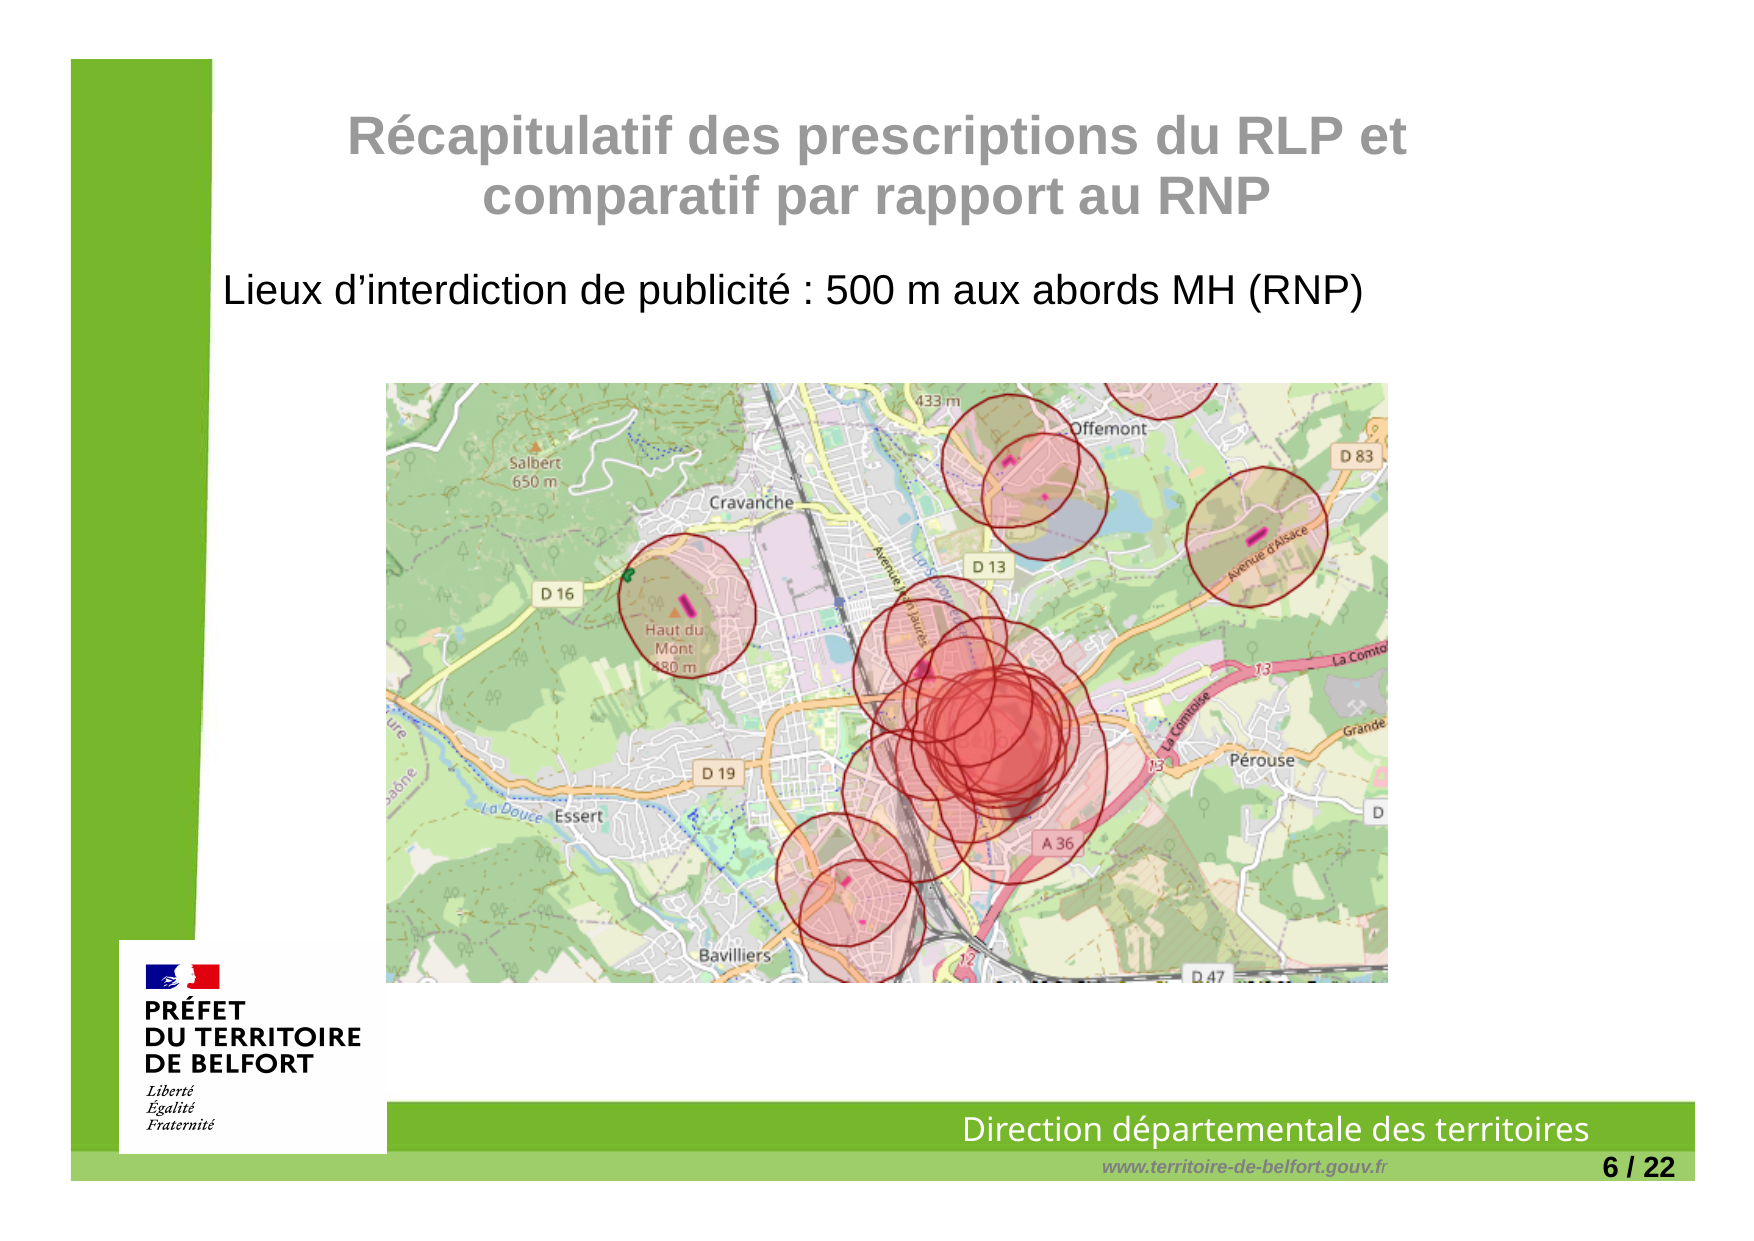

# Récapitulatif des prescriptions du RLP et comparatif par rapport au RNP
Lieux d’interdiction de publicité : 500 m aux abords MH (RNP)